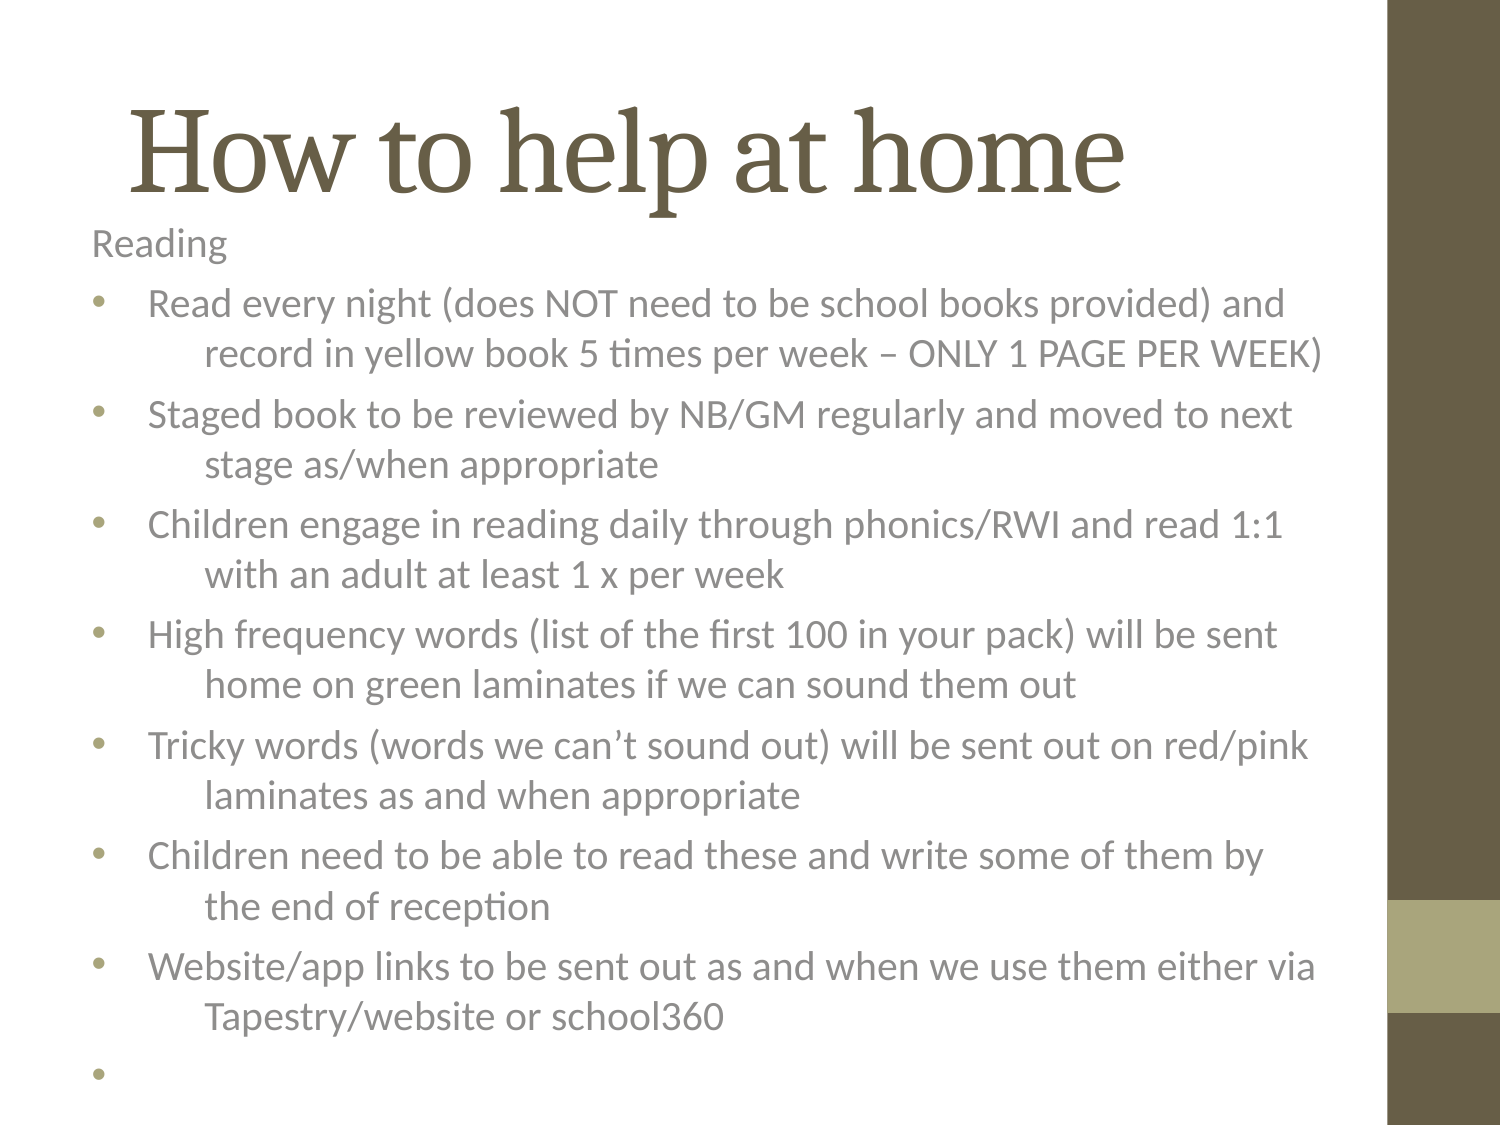

# How to help at home
Reading
Read every night (does NOT need to be school books provided) and record in yellow book 5 times per week – ONLY 1 PAGE PER WEEK)
Staged book to be reviewed by NB/GM regularly and moved to next stage as/when appropriate
Children engage in reading daily through phonics/RWI and read 1:1 with an adult at least 1 x per week
High frequency words (list of the first 100 in your pack) will be sent home on green laminates if we can sound them out
Tricky words (words we can’t sound out) will be sent out on red/pink laminates as and when appropriate
Children need to be able to read these and write some of them by the end of reception
Website/app links to be sent out as and when we use them either via Tapestry/website or school360